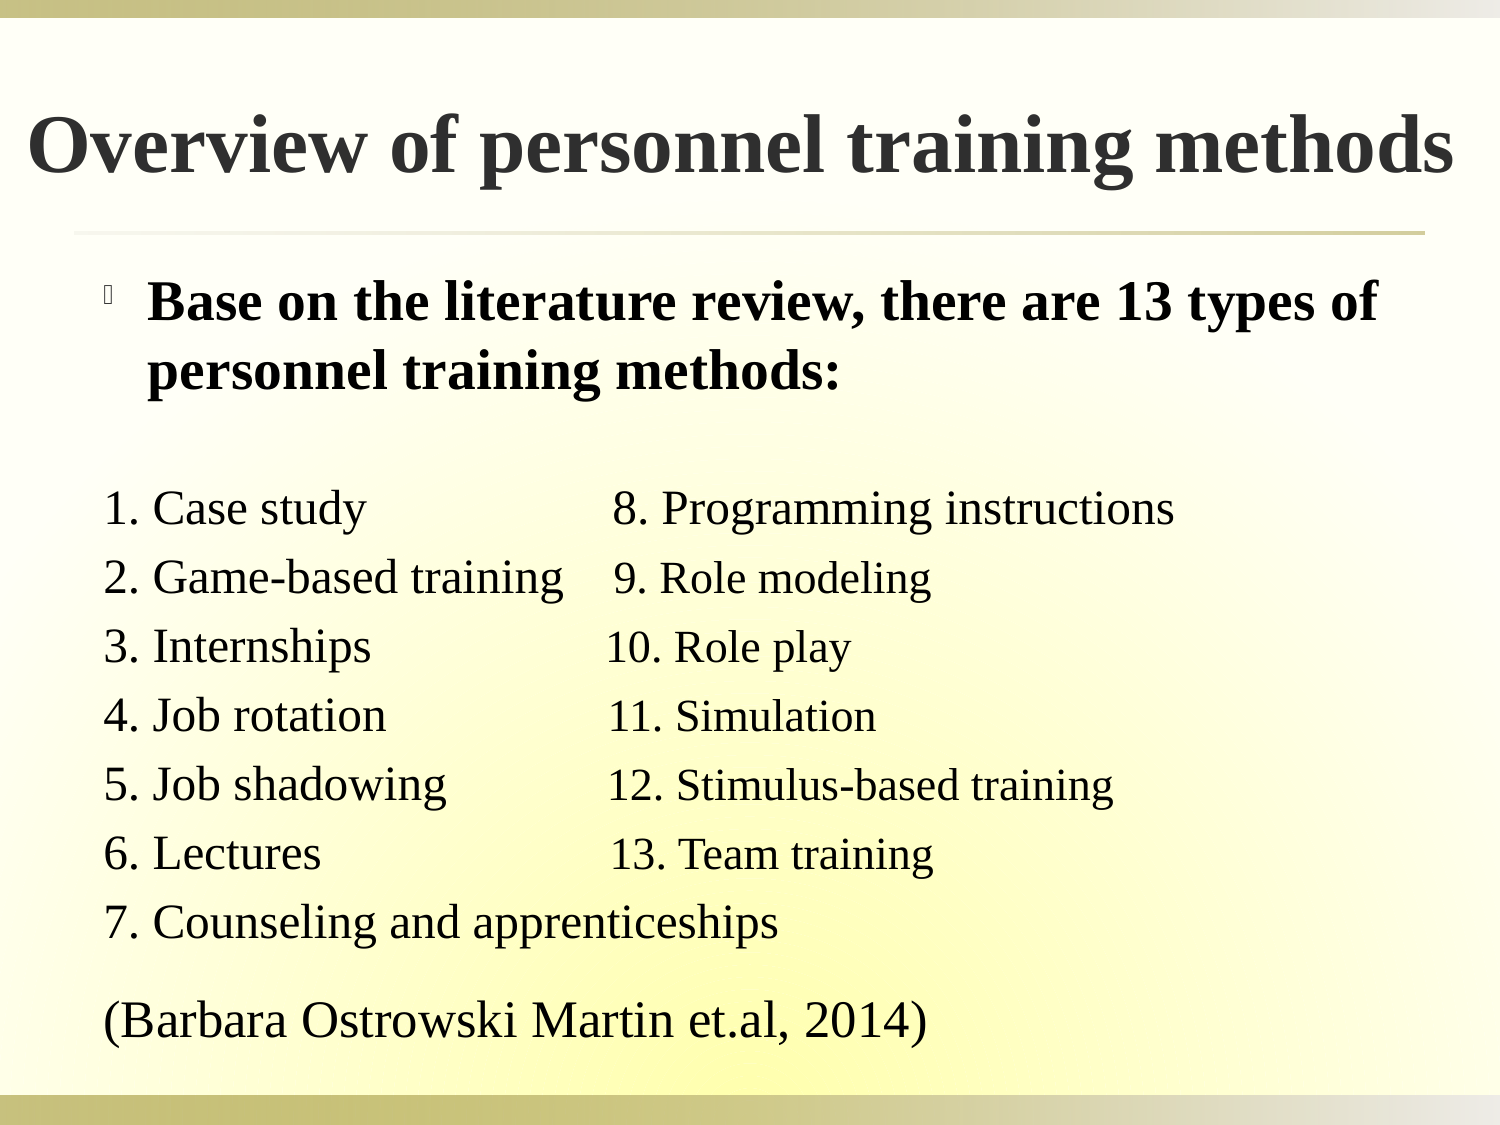

# Overview of personnel training methods
Base on the literature review, there are 13 types of personnel training methods:
1. Case study 8. Programming instructions
2. Game-based training 9. Role modeling
3. Internships 10. Role play
4. Job rotation 11. Simulation
5. Job shadowing 12. Stimulus-based training
6. Lectures 13. Team training
7. Counseling and apprenticeships
(Barbara Ostrowski Martin et.al, 2014)